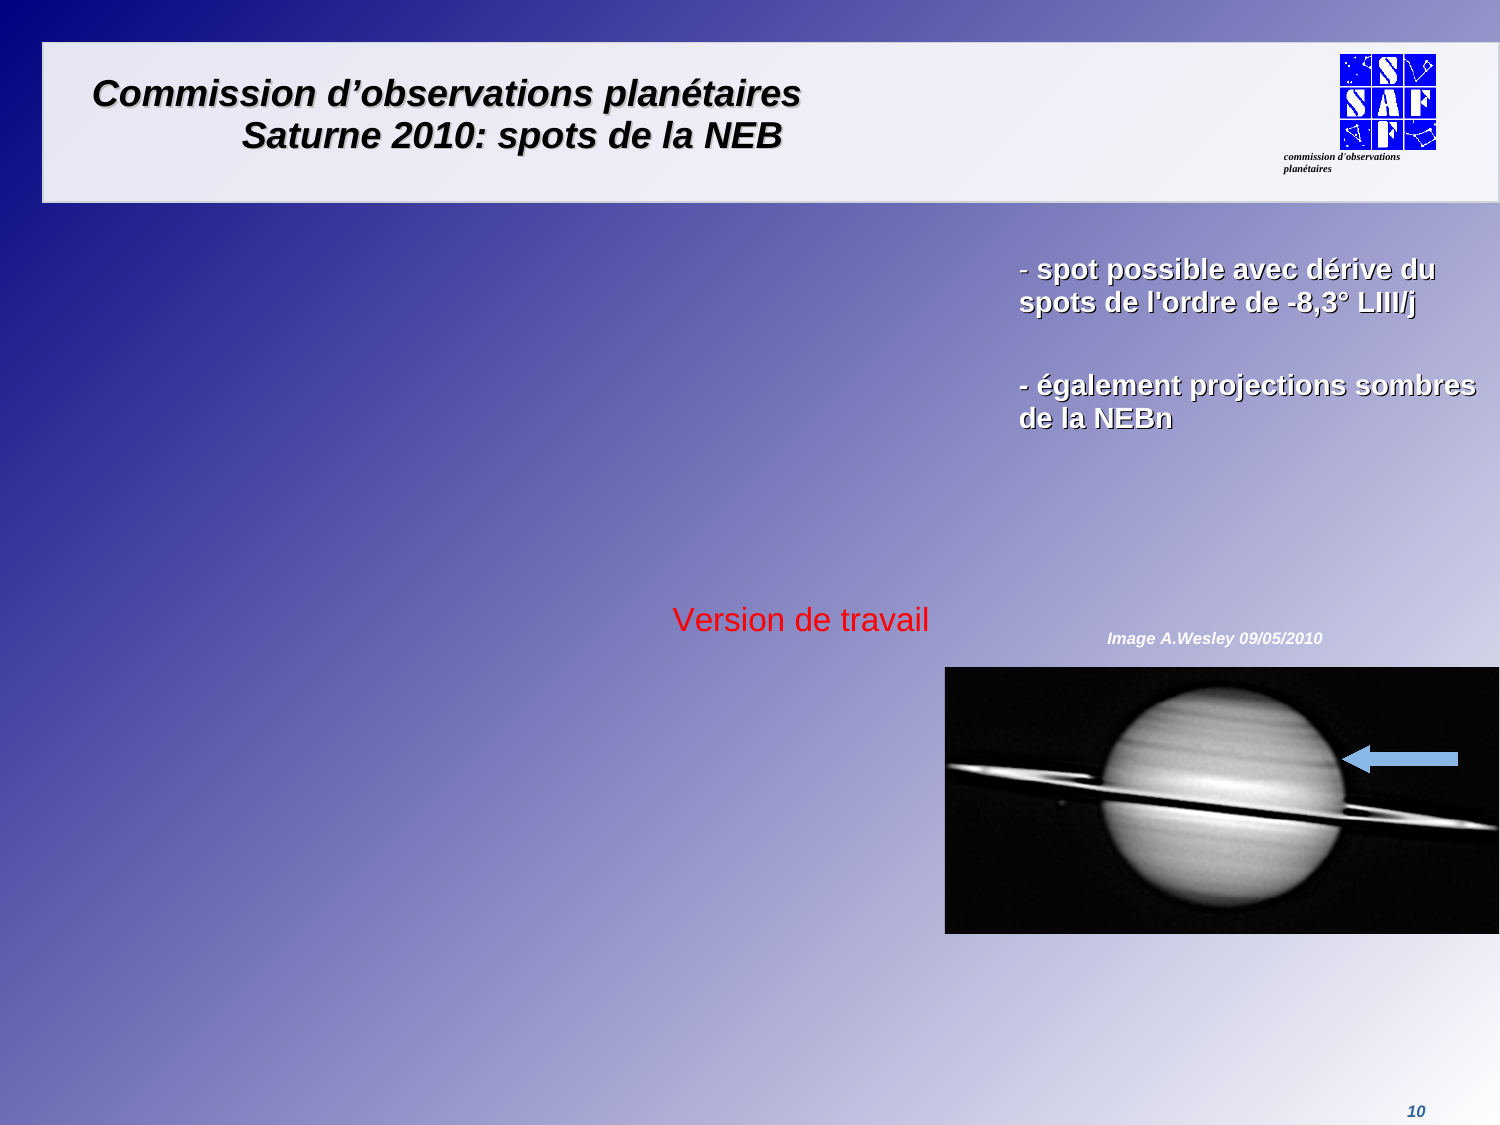

Commission d’observations planétaires
	Saturne 2010: spots de la NEB
- spot possible avec dérive du spots de l'ordre de -8,3° LIII/j
- également projections sombres de la NEBn
Version de travail
Image A.Wesley 09/05/2010
10